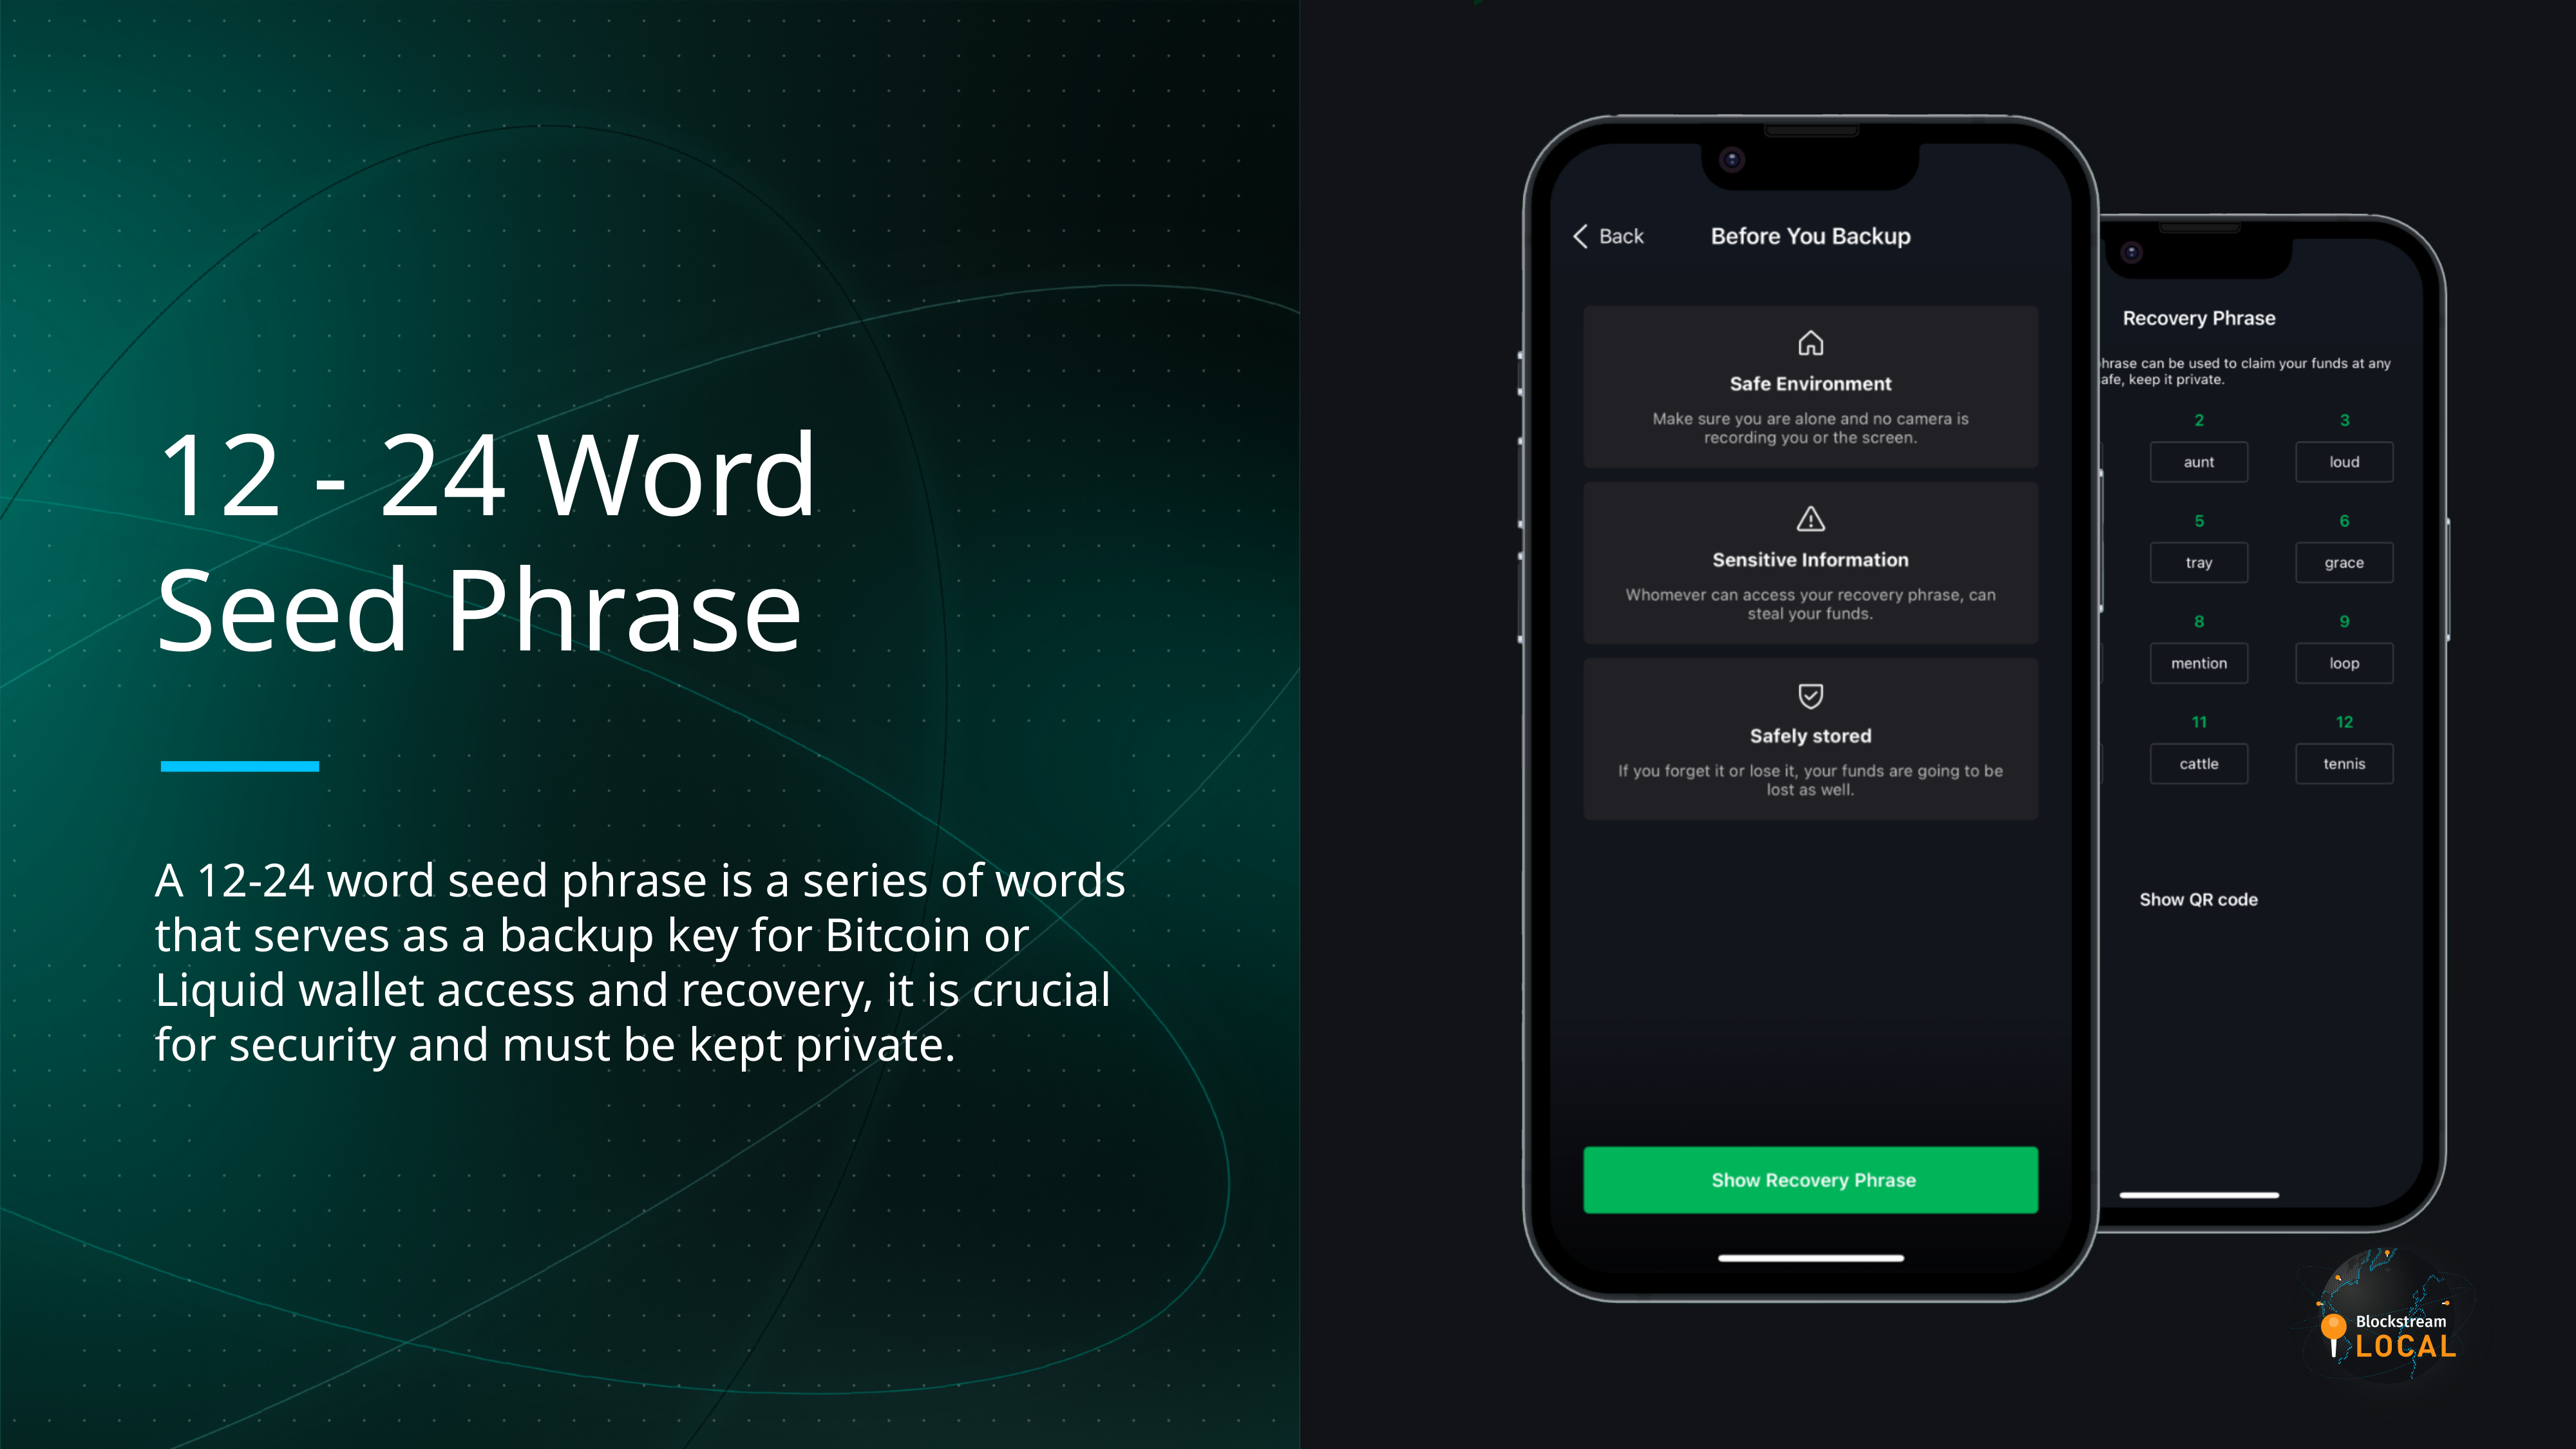

12 - 24 Word
Seed Phrase
A 12-24 word seed phrase is a series of words that serves as a backup key for Bitcoin or Liquid wallet access and recovery, it is crucial for security and must be kept private.